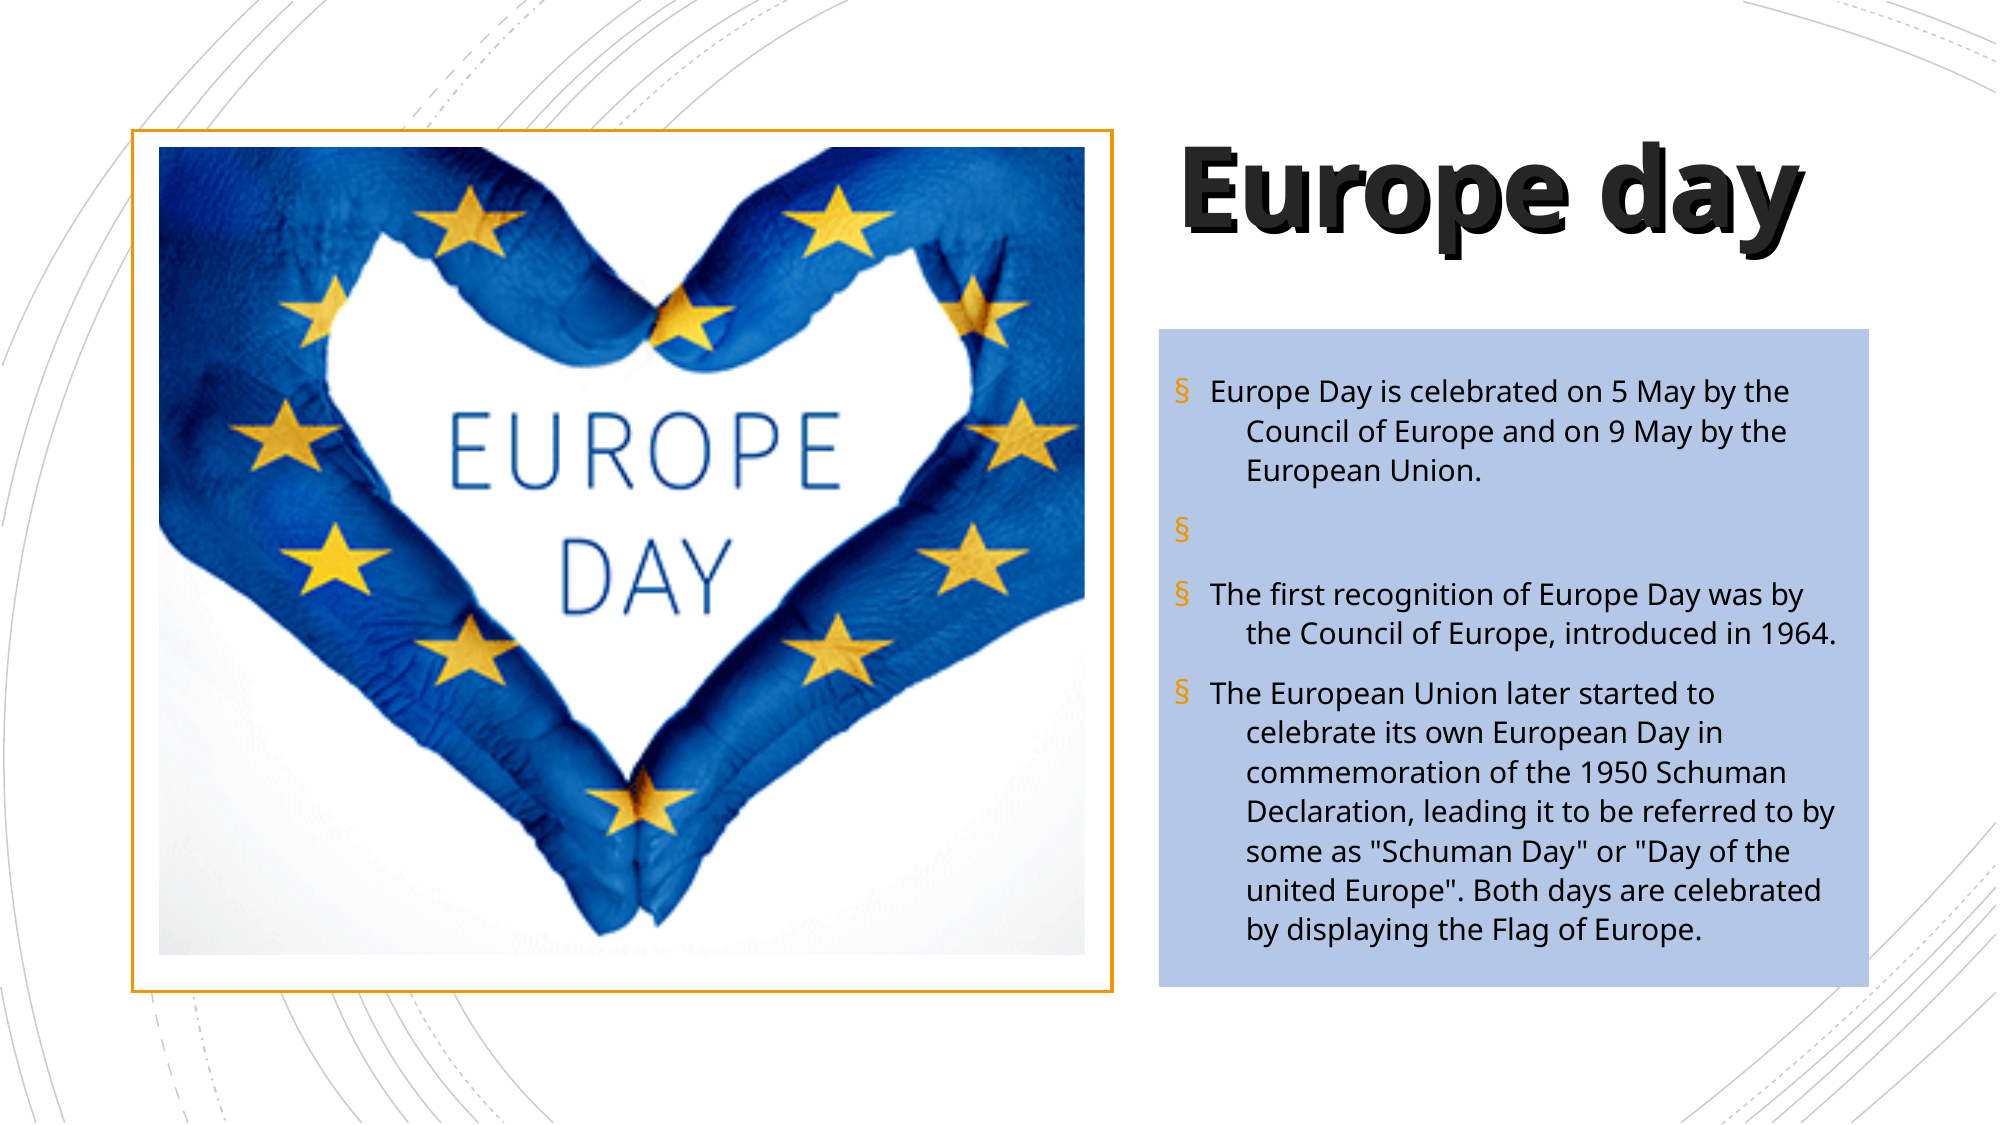

Europe day
# Europe Day is celebrated on 5 May by the Council of Europe and on 9 May by the European Union.
The first recognition of Europe Day was by the Council of Europe, introduced in 1964.
The European Union later started to celebrate its own European Day in commemoration of the 1950 Schuman Declaration, leading it to be referred to by some as "Schuman Day" or "Day of the united Europe". Both days are celebrated by displaying the Flag of Europe.